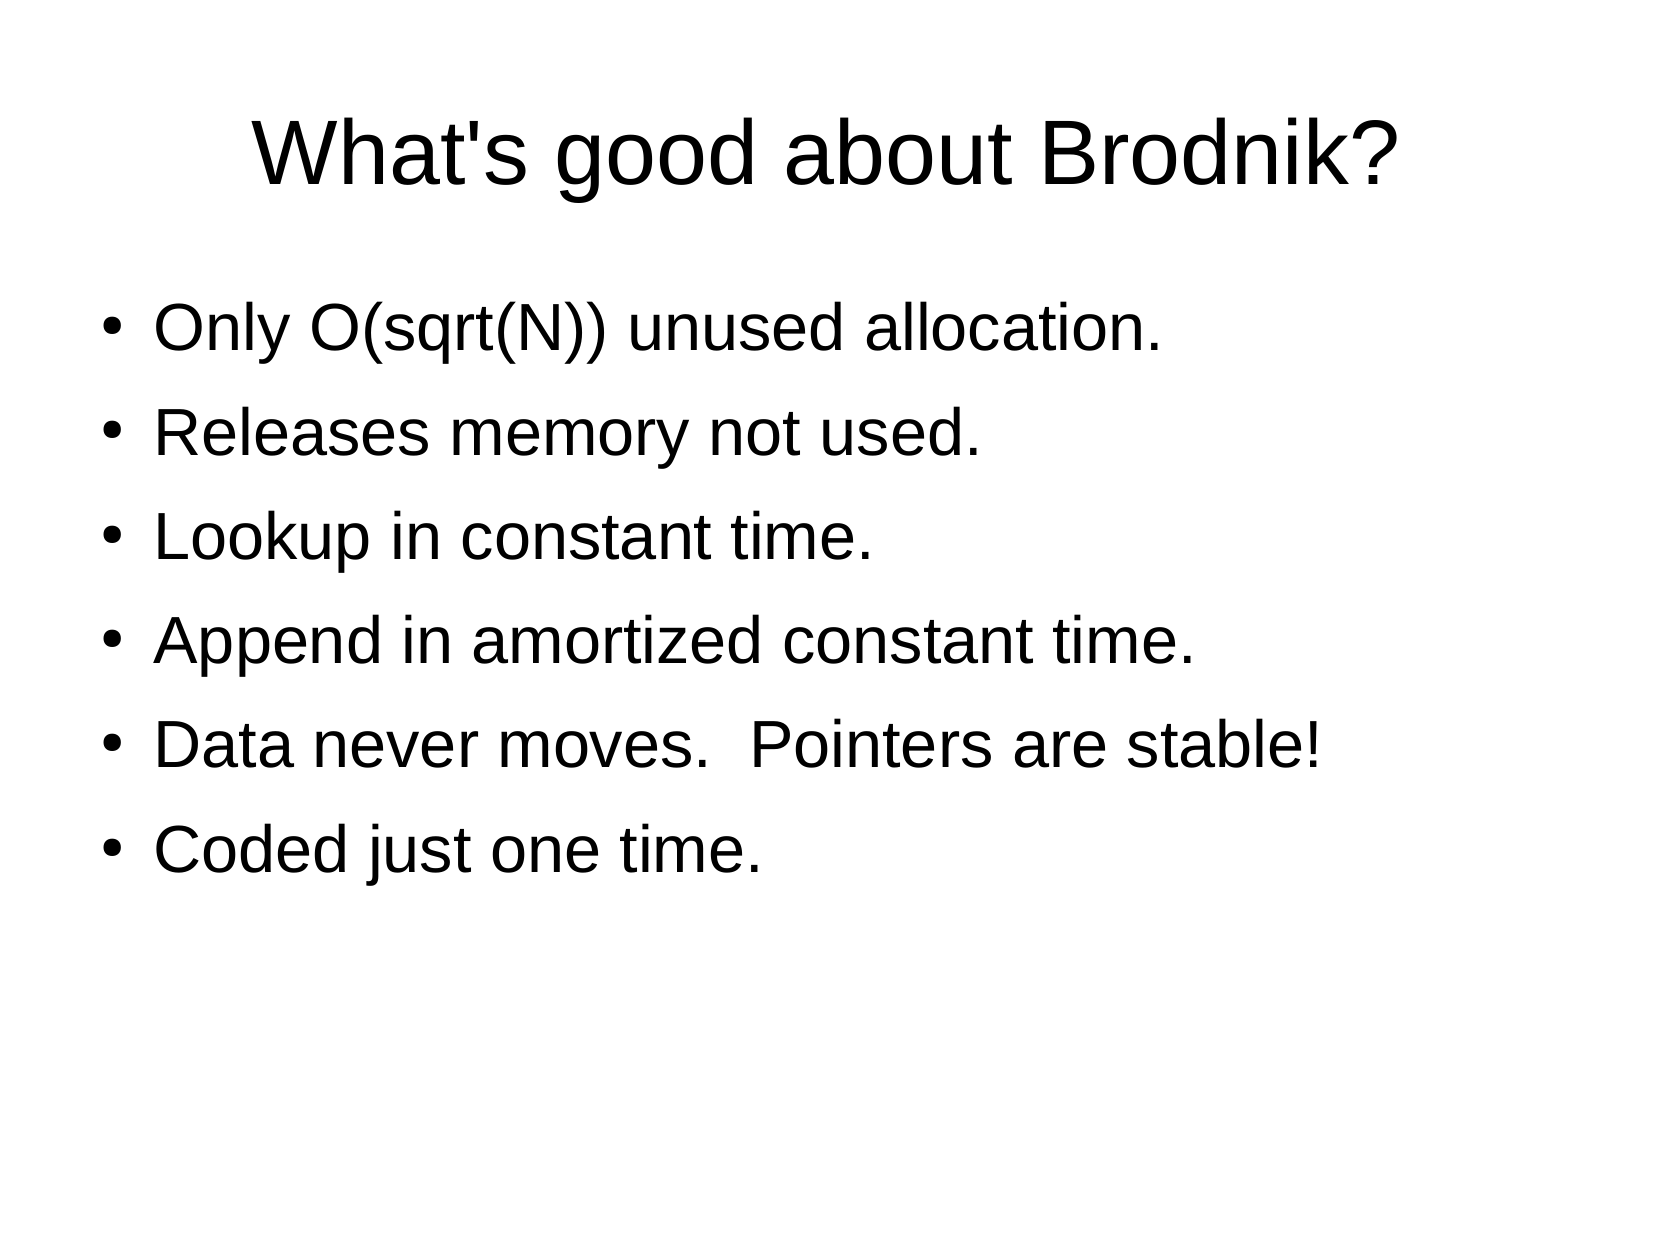

# What's good about Brodnik?
Only O(sqrt(N)) unused allocation.
Releases memory not used.
Lookup in constant time.
Append in amortized constant time.
Data never moves. Pointers are stable!
Coded just one time.